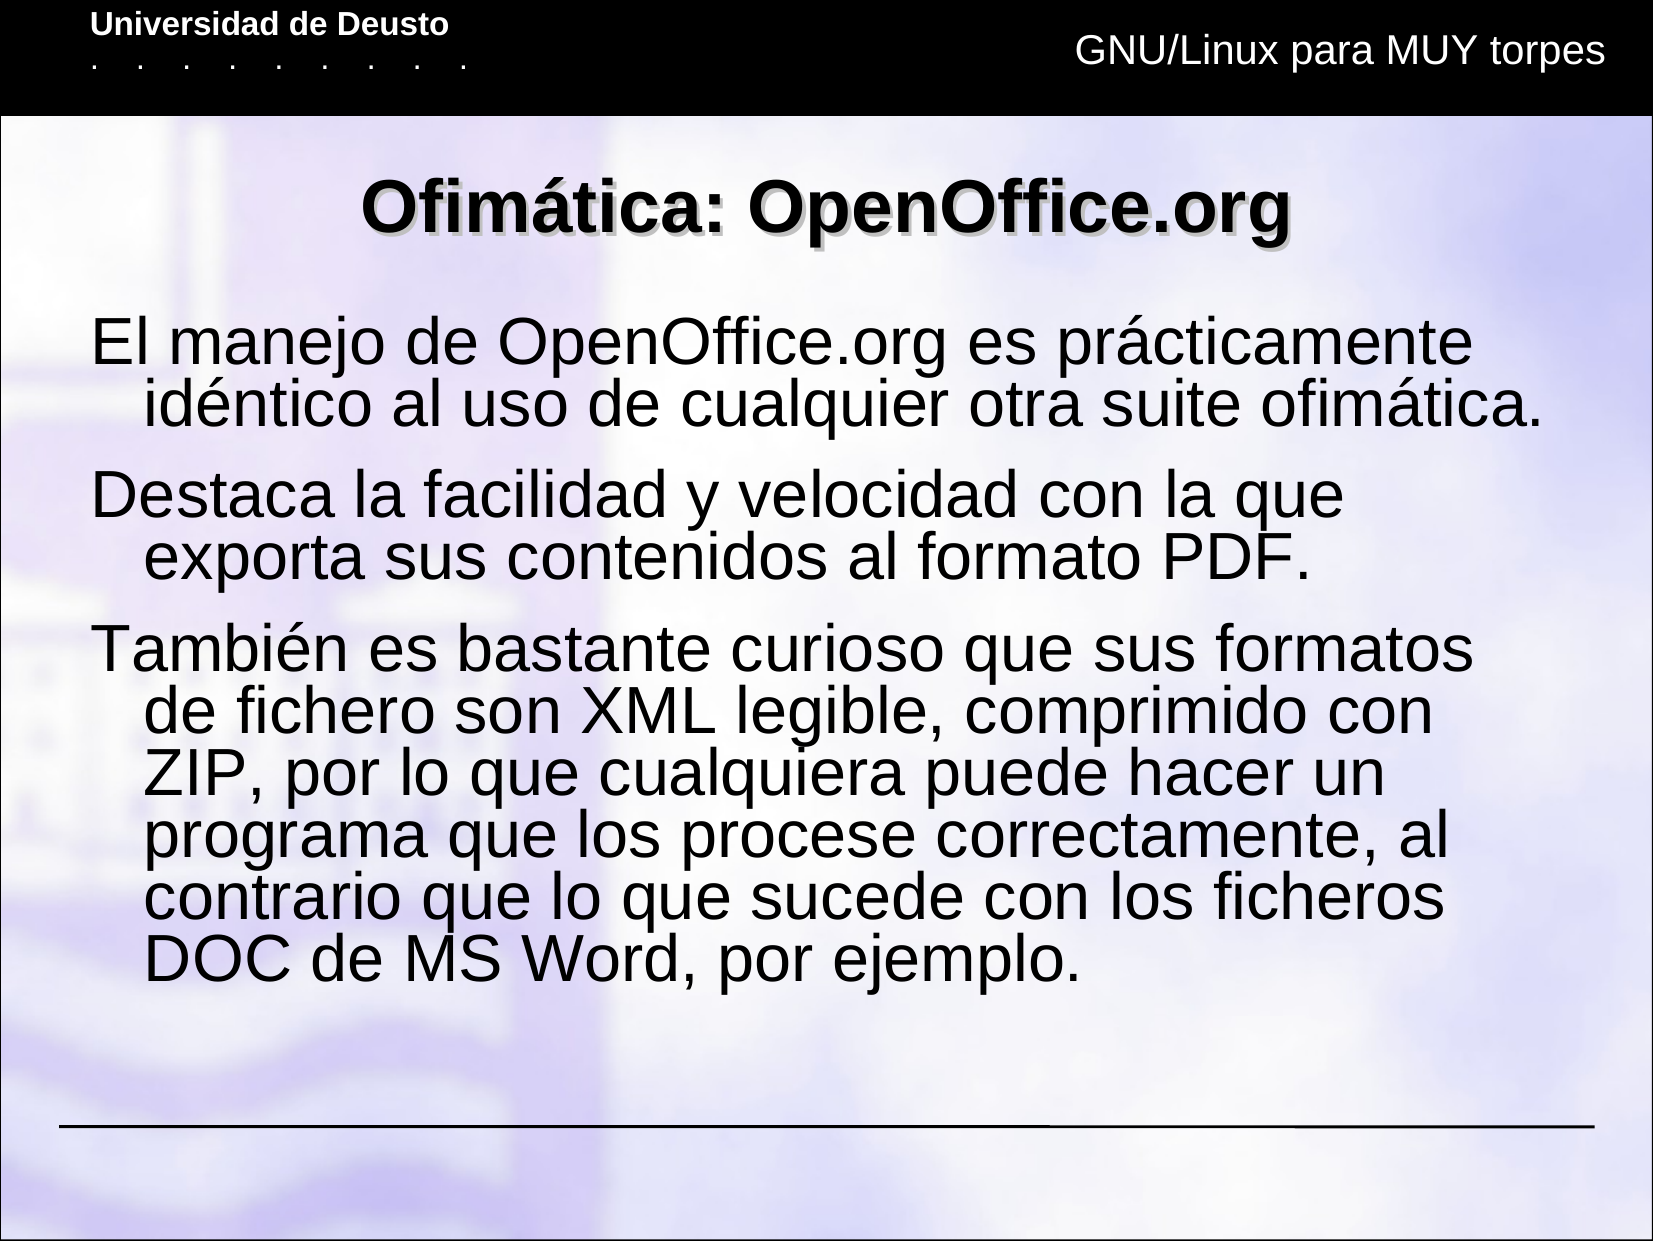

# Ofimática: OpenOffice.org
El manejo de OpenOffice.org es prácticamente idéntico al uso de cualquier otra suite ofimática.
Destaca la facilidad y velocidad con la que exporta sus contenidos al formato PDF.
También es bastante curioso que sus formatos de fichero son XML legible, comprimido con ZIP, por lo que cualquiera puede hacer un programa que los procese correctamente, al contrario que lo que sucede con los ficheros DOC de MS Word, por ejemplo.